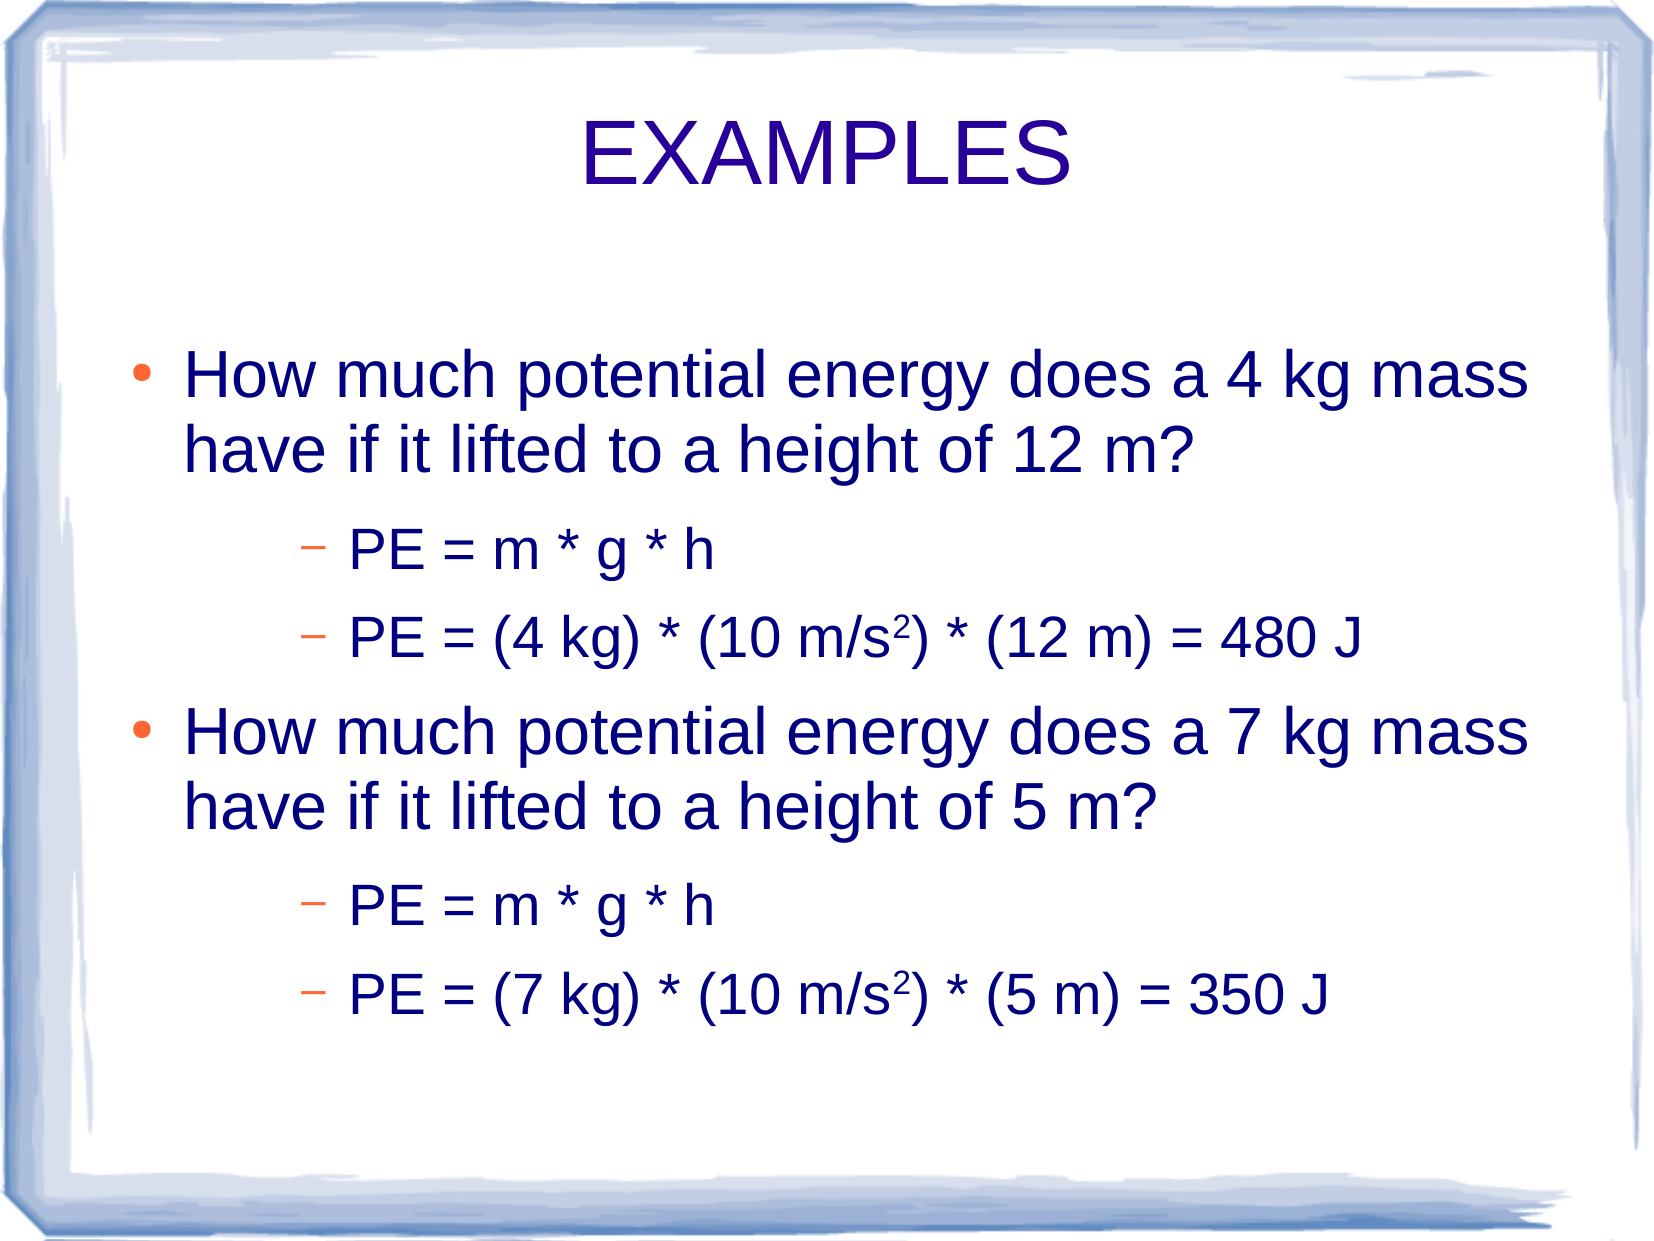

# EXAMPLES
How much potential energy does a 4 kg mass have if it lifted to a height of 12 m?
PE = m * g * h
PE = (4 kg) * (10 m/s2) * (12 m) = 480 J
How much potential energy does a 7 kg mass have if it lifted to a height of 5 m?
PE = m * g * h
PE = (7 kg) * (10 m/s2) * (5 m) = 350 J